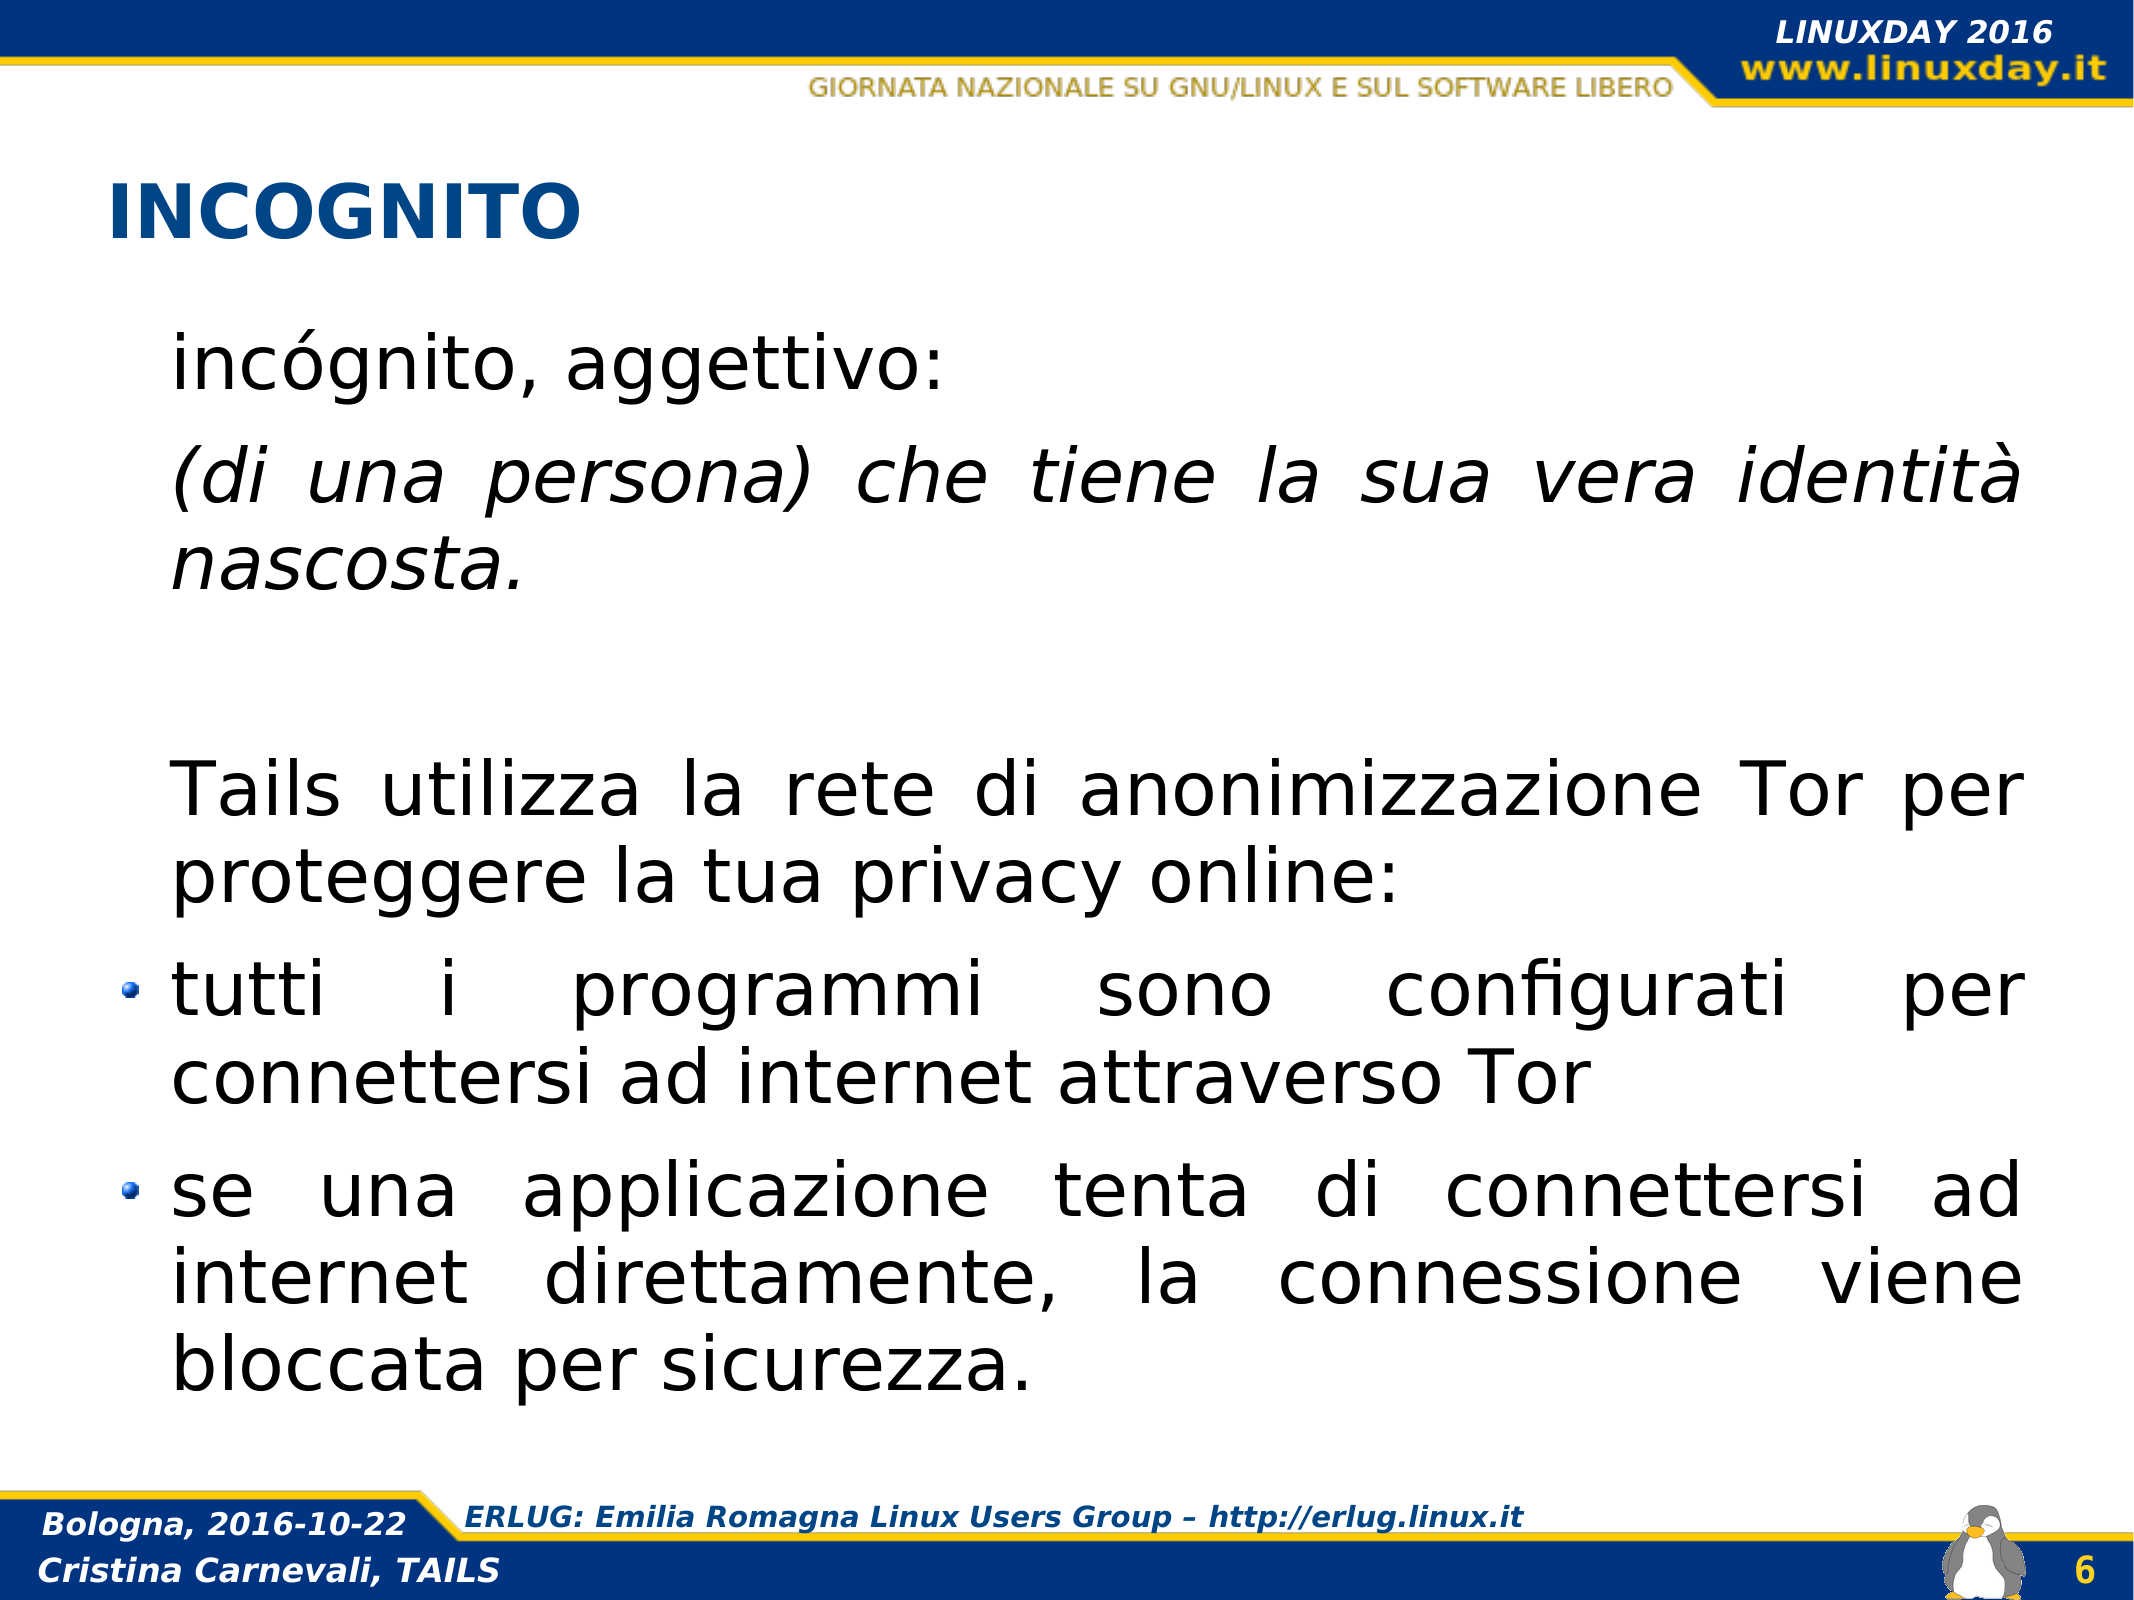

# INCOGNITO
incógnito, aggettivo:
(di una persona) che tiene la sua vera identità nascosta.
Tails utilizza la rete di anonimizzazione Tor per proteggere la tua privacy online:
tutti i programmi sono configurati per connettersi ad internet attraverso Tor
se una applicazione tenta di connettersi ad internet direttamente, la connessione viene bloccata per sicurezza.